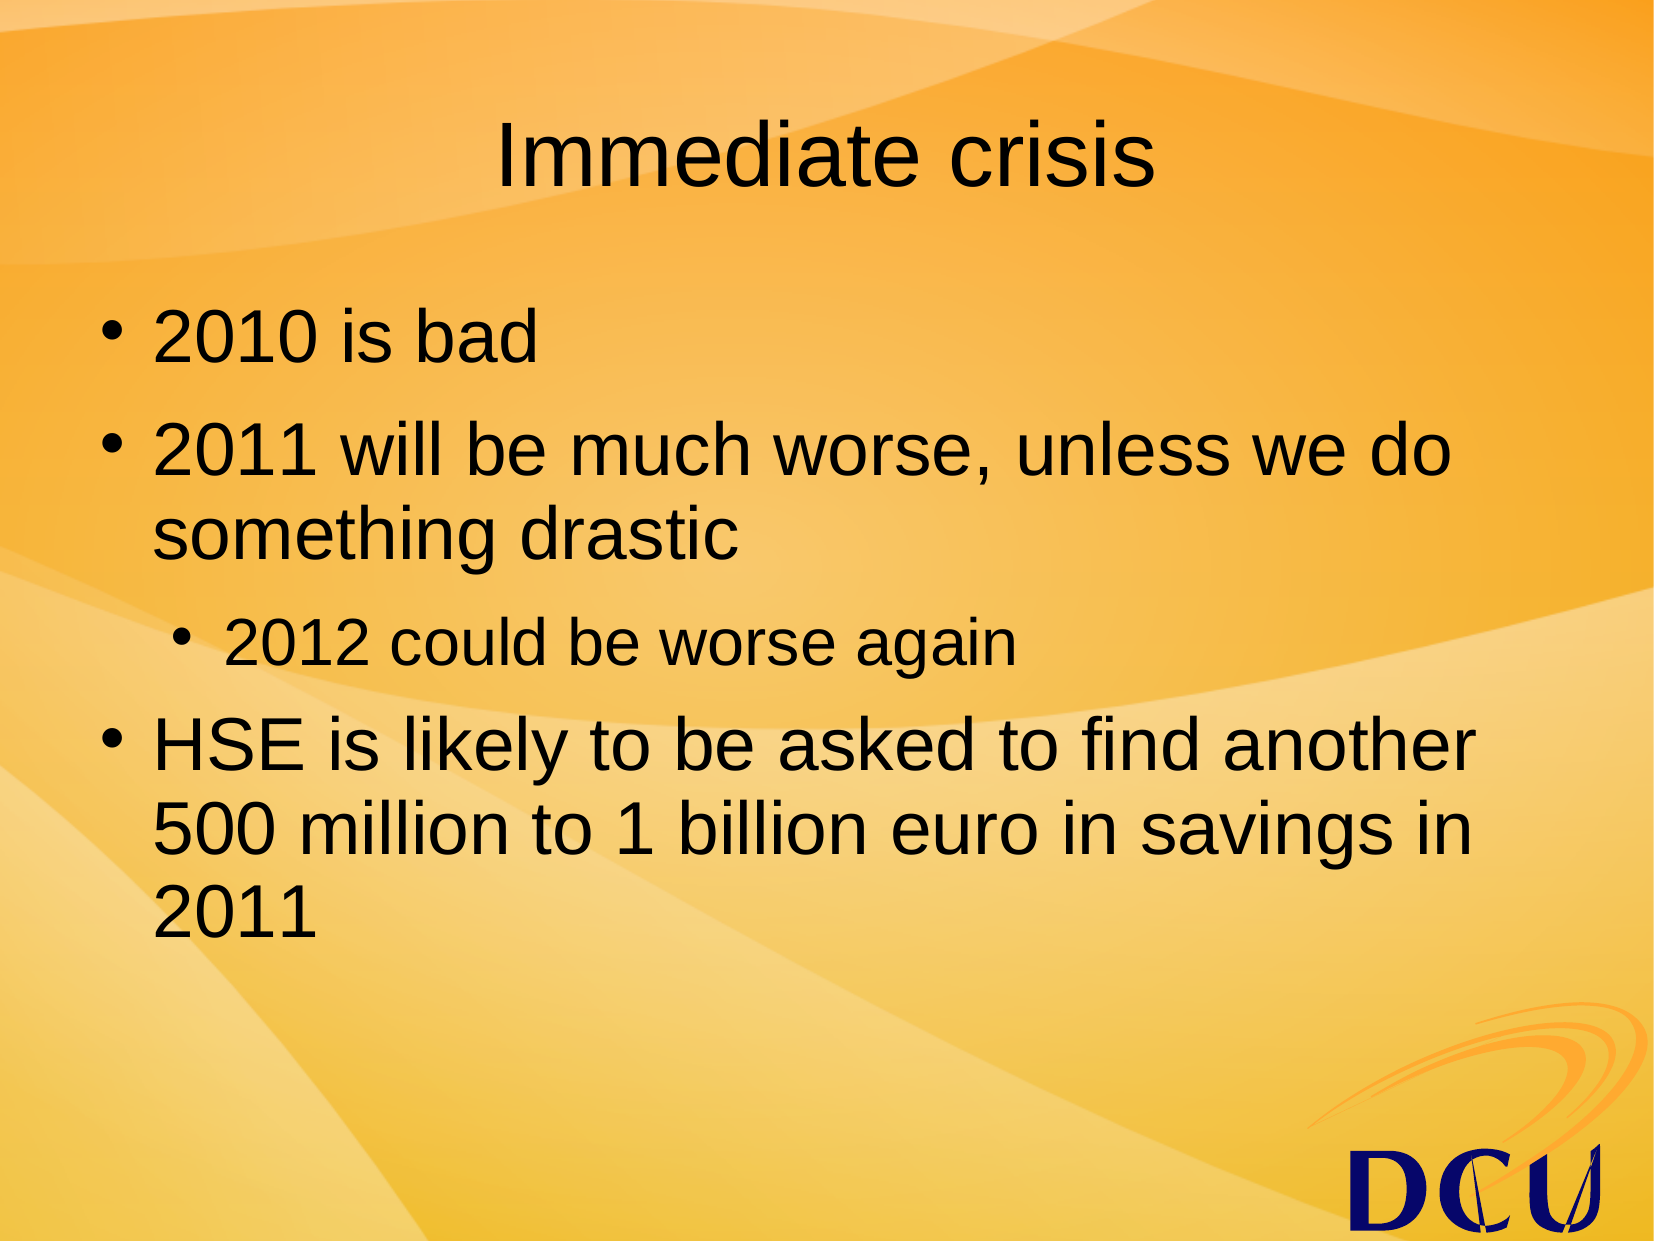

# Immediate crisis
2010 is bad
2011 will be much worse, unless we do something drastic
2012 could be worse again
HSE is likely to be asked to find another 500 million to 1 billion euro in savings in 2011